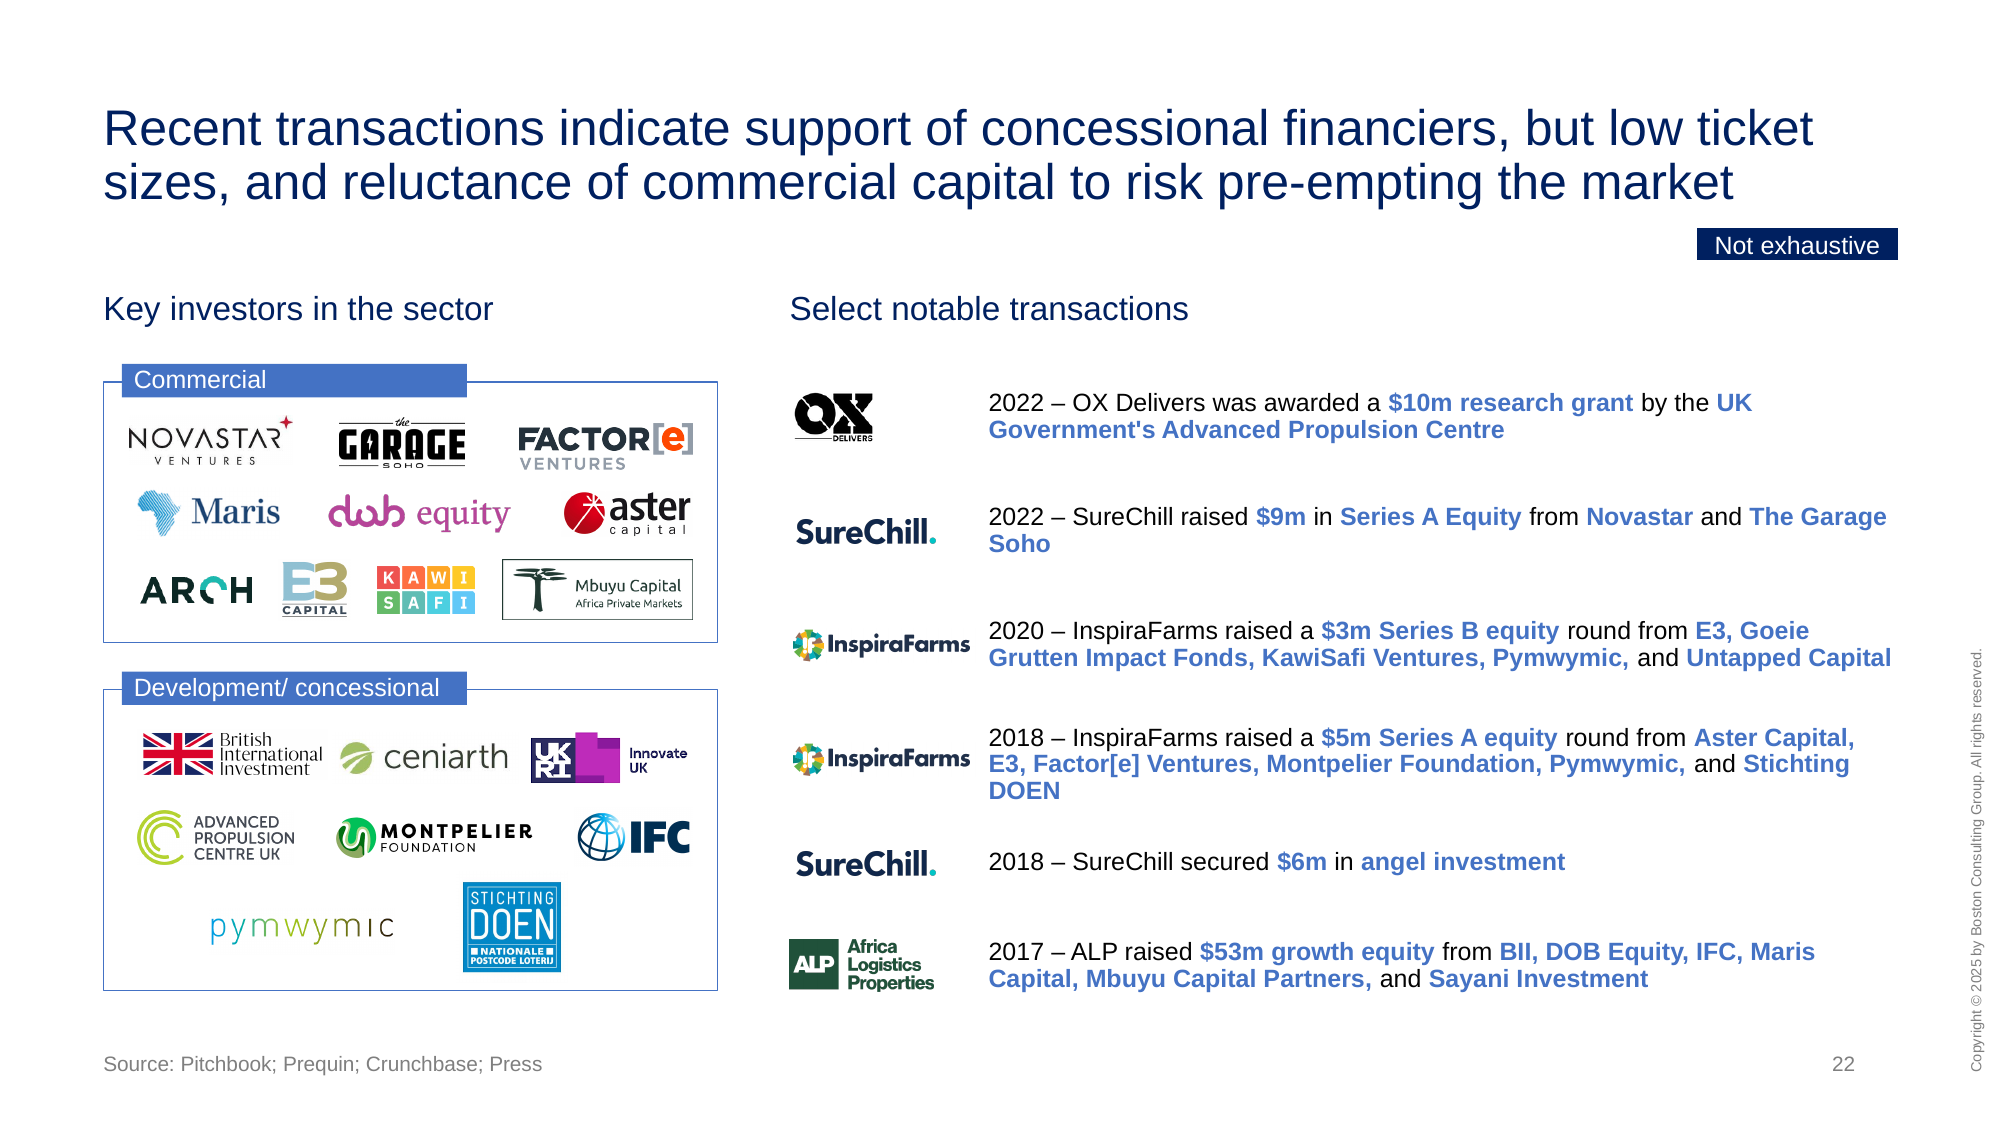

# Recent transactions indicate support of concessional financiers, but low ticket sizes, and reluctance of commercial capital to risk pre-empting the market
Not exhaustive
Key investors in the sector
Select notable transactions
Commercial
2022 – OX Delivers was awarded a $10m research grant by the UK Government's Advanced Propulsion Centre
2022 – SureChill raised $9m in Series A Equity from Novastar and The Garage Soho
2020 – InspiraFarms raised a $3m Series B equity round from E3, Goeie Grutten Impact Fonds, KawiSafi Ventures, Pymwymic, and Untapped Capital
Development/ concessional
2018 – InspiraFarms raised a $5m Series A equity round from Aster Capital, E3, Factor[e] Ventures, Montpelier Foundation, Pymwymic, and Stichting DOEN
2018 – SureChill secured $6m in angel investment
2017 – ALP raised $53m growth equity from BII, DOB Equity, IFC, Maris Capital, Mbuyu Capital Partners, and Sayani Investment
Source: Pitchbook; Prequin; Crunchbase; Press